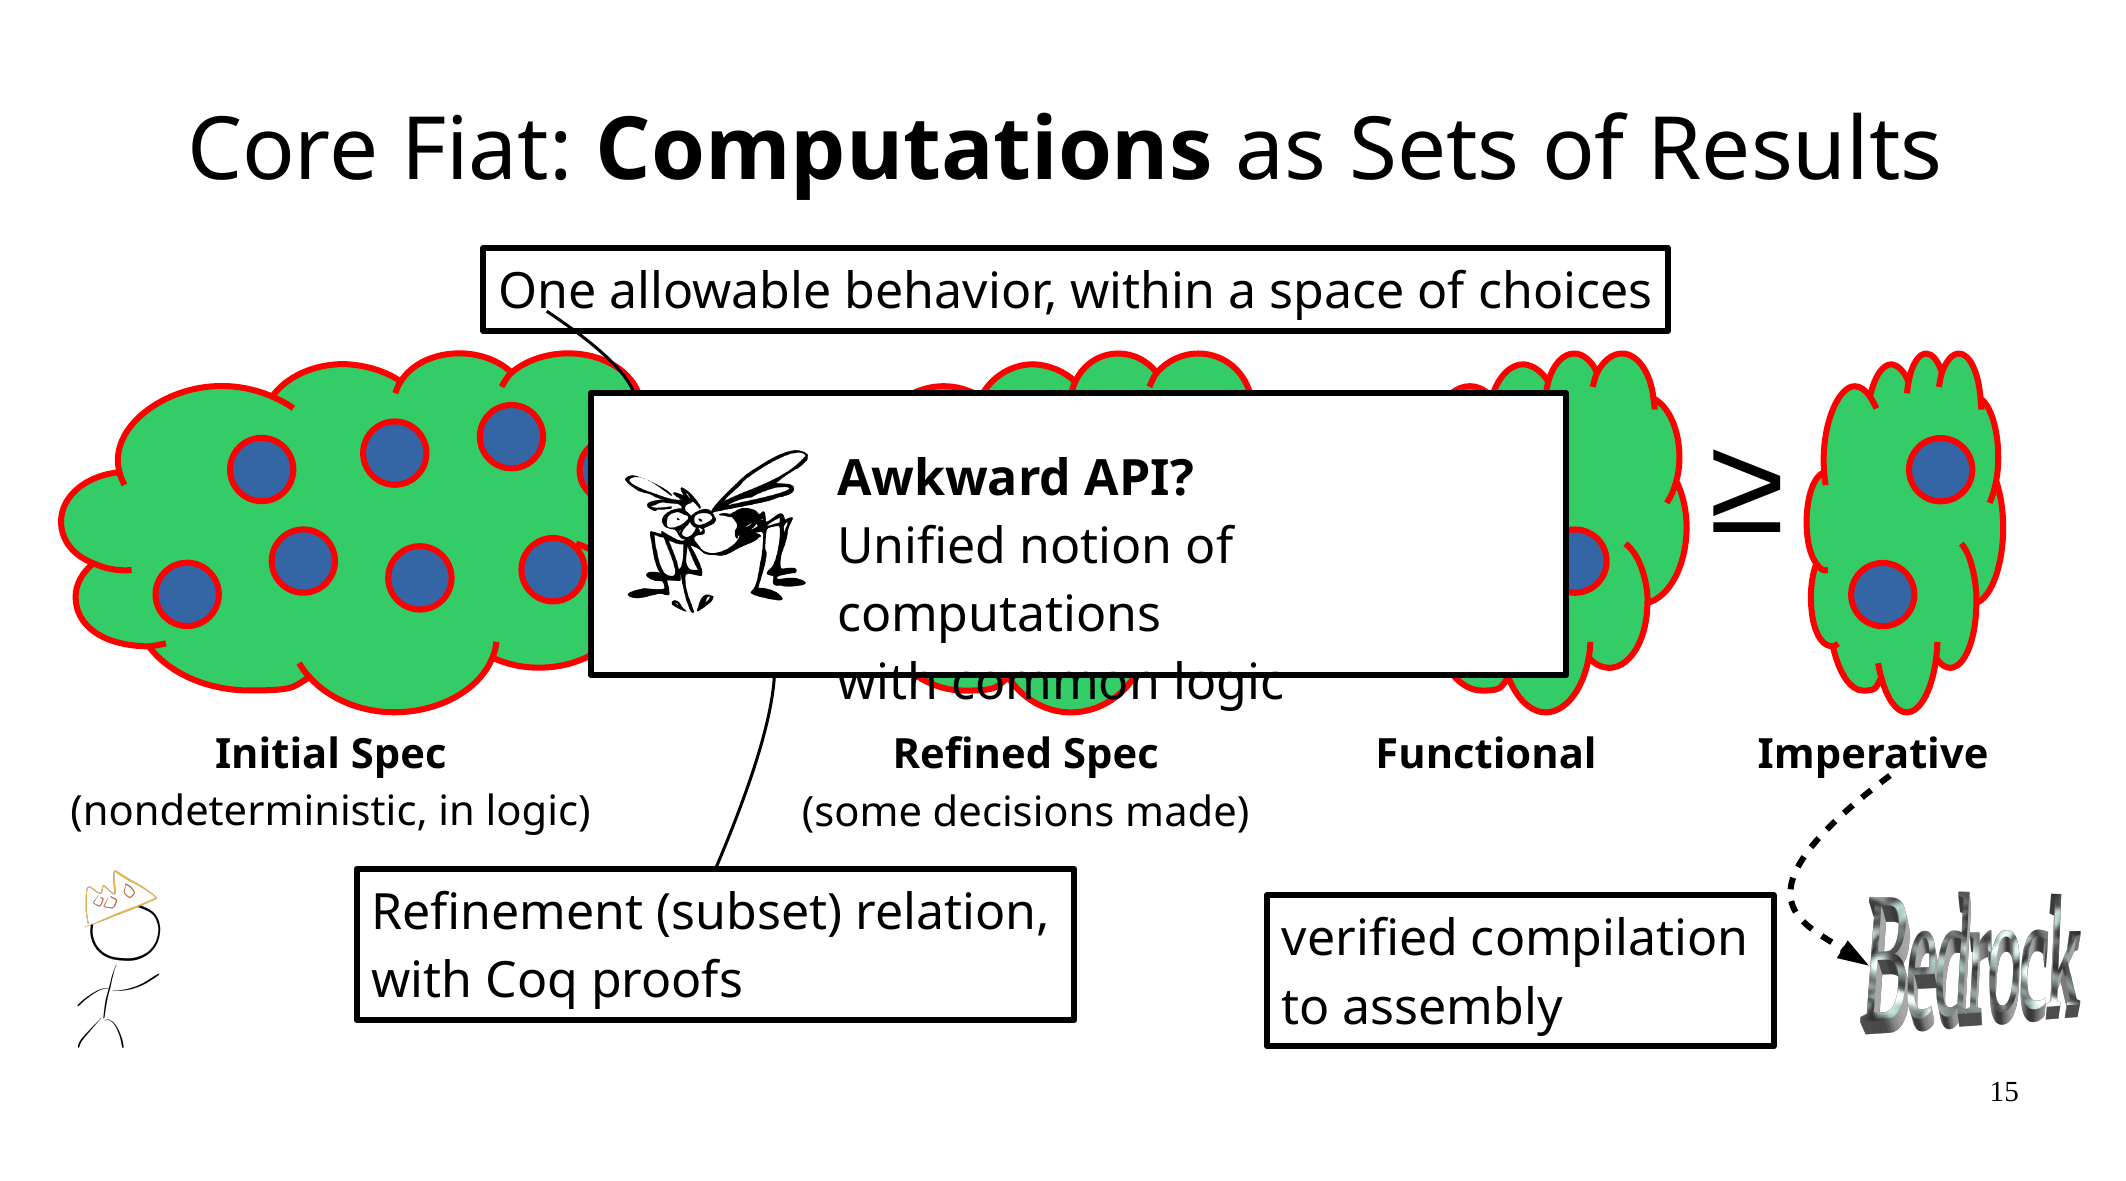

# Core Fiat: Computations as Sets of Results
One allowable behavior, within a space of choices
≥
Refined Spec
(some decisions made)
Refinement (subset) relation, with Coq proofs
≥
Functional
≥
Imperative
Awkward API?
Unified notion of computations
with common logic
Initial Spec
(nondeterministic, in logic)
Bedrock
verified compilation to assembly
15